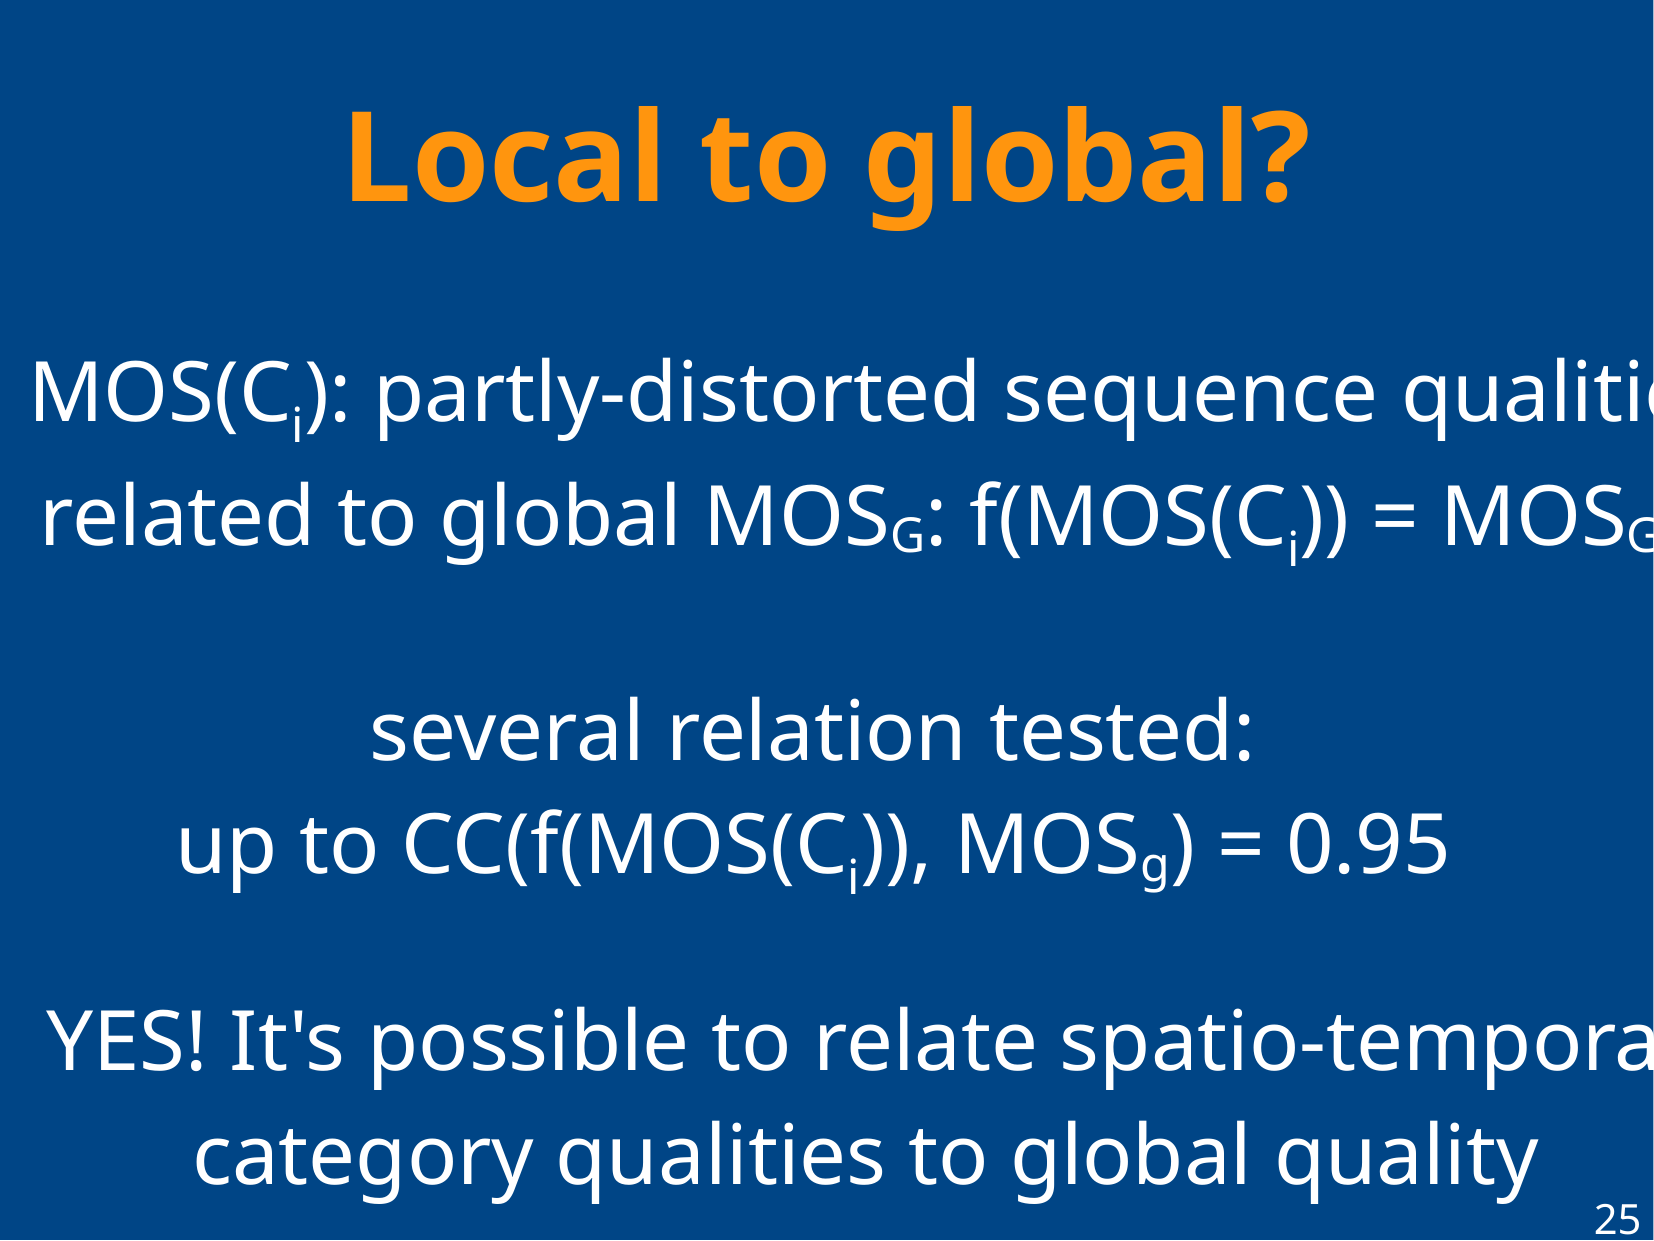

# Local to global?
MOS(Ci): partly-distorted sequence qualities
related to global MOSG: f(MOS(Ci)) = MOSG ?
several relation tested:
up to CC(f(MOS(Ci)), MOSg) = 0.95
YES! It's possible to relate spatio-temporal
category qualities to global quality
25